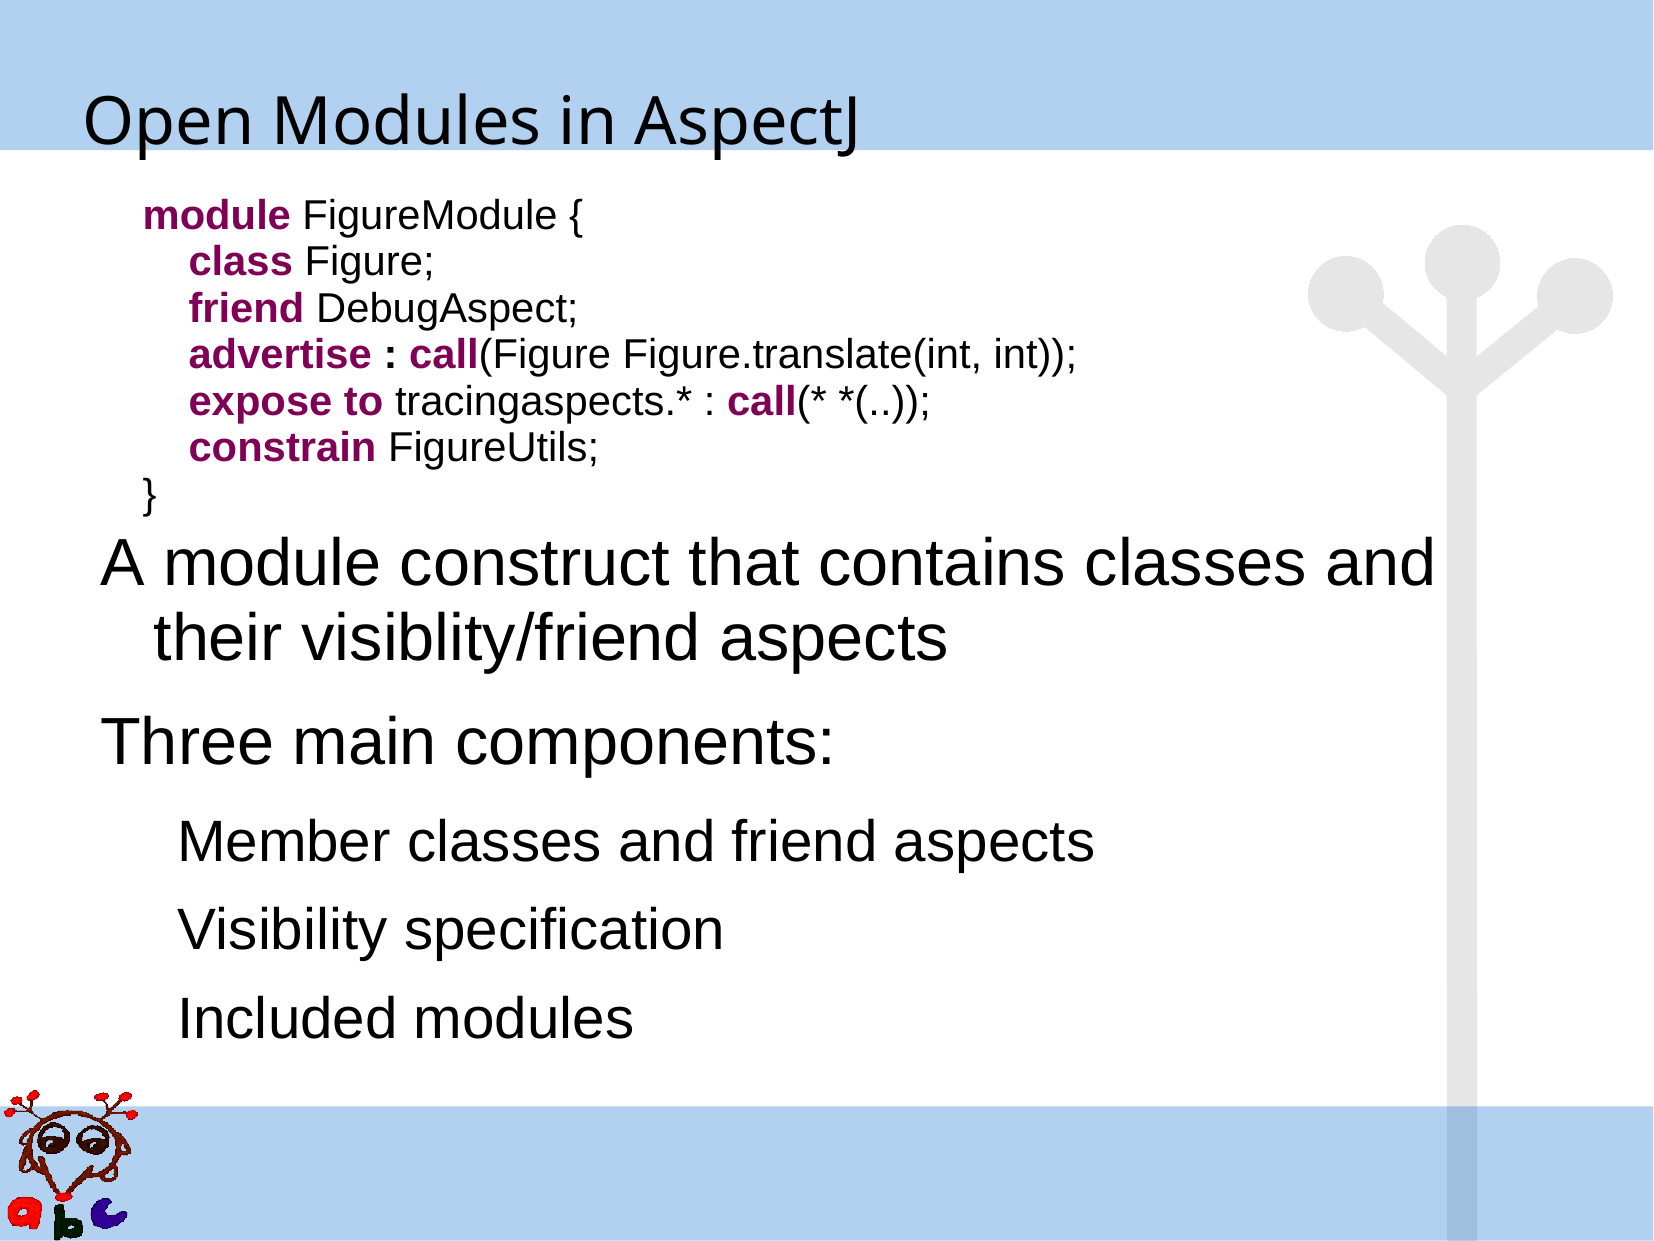

# Open Modules in AspectJ
module FigureModule {
 class Figure;
 friend DebugAspect;
 advertise : call(Figure Figure.translate(int, int));
 expose to tracingaspects.* : call(* *(..));
 constrain FigureUtils;
}
A module construct that contains classes and their visiblity/friend aspects
Three main components:
Member classes and friend aspects
Visibility specification
Included modules